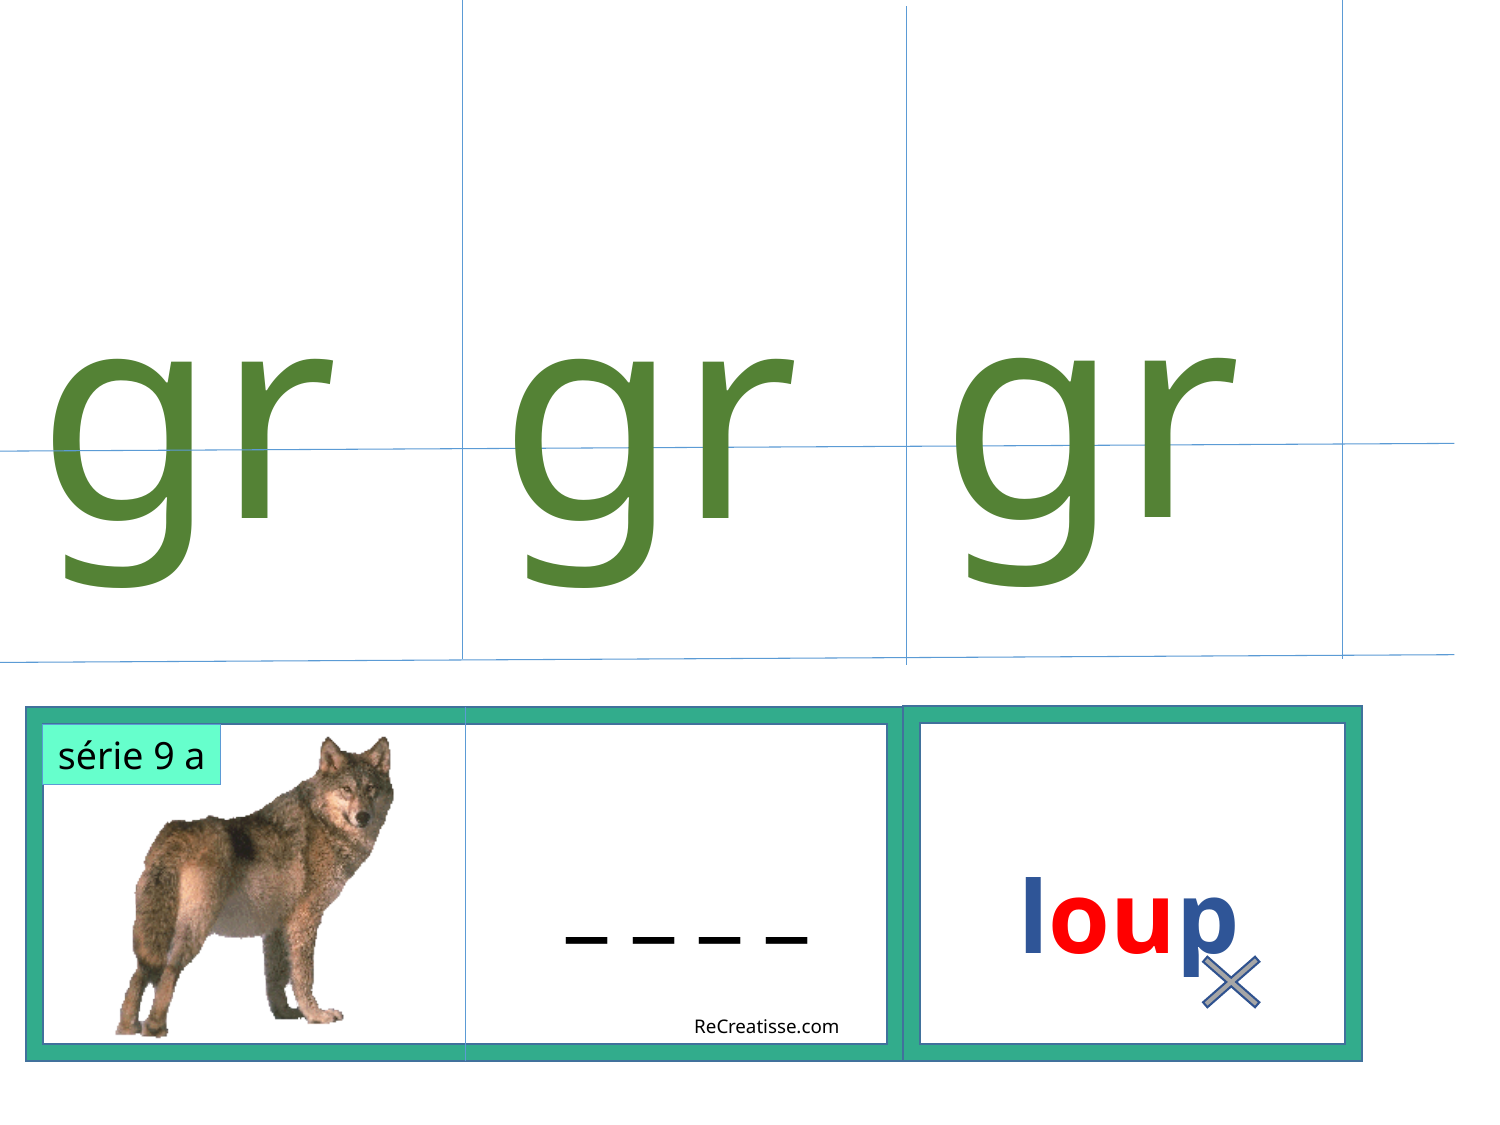

gr
gr
gr
série 9 a
_ _ _ _
loup
ReCreatisse.com